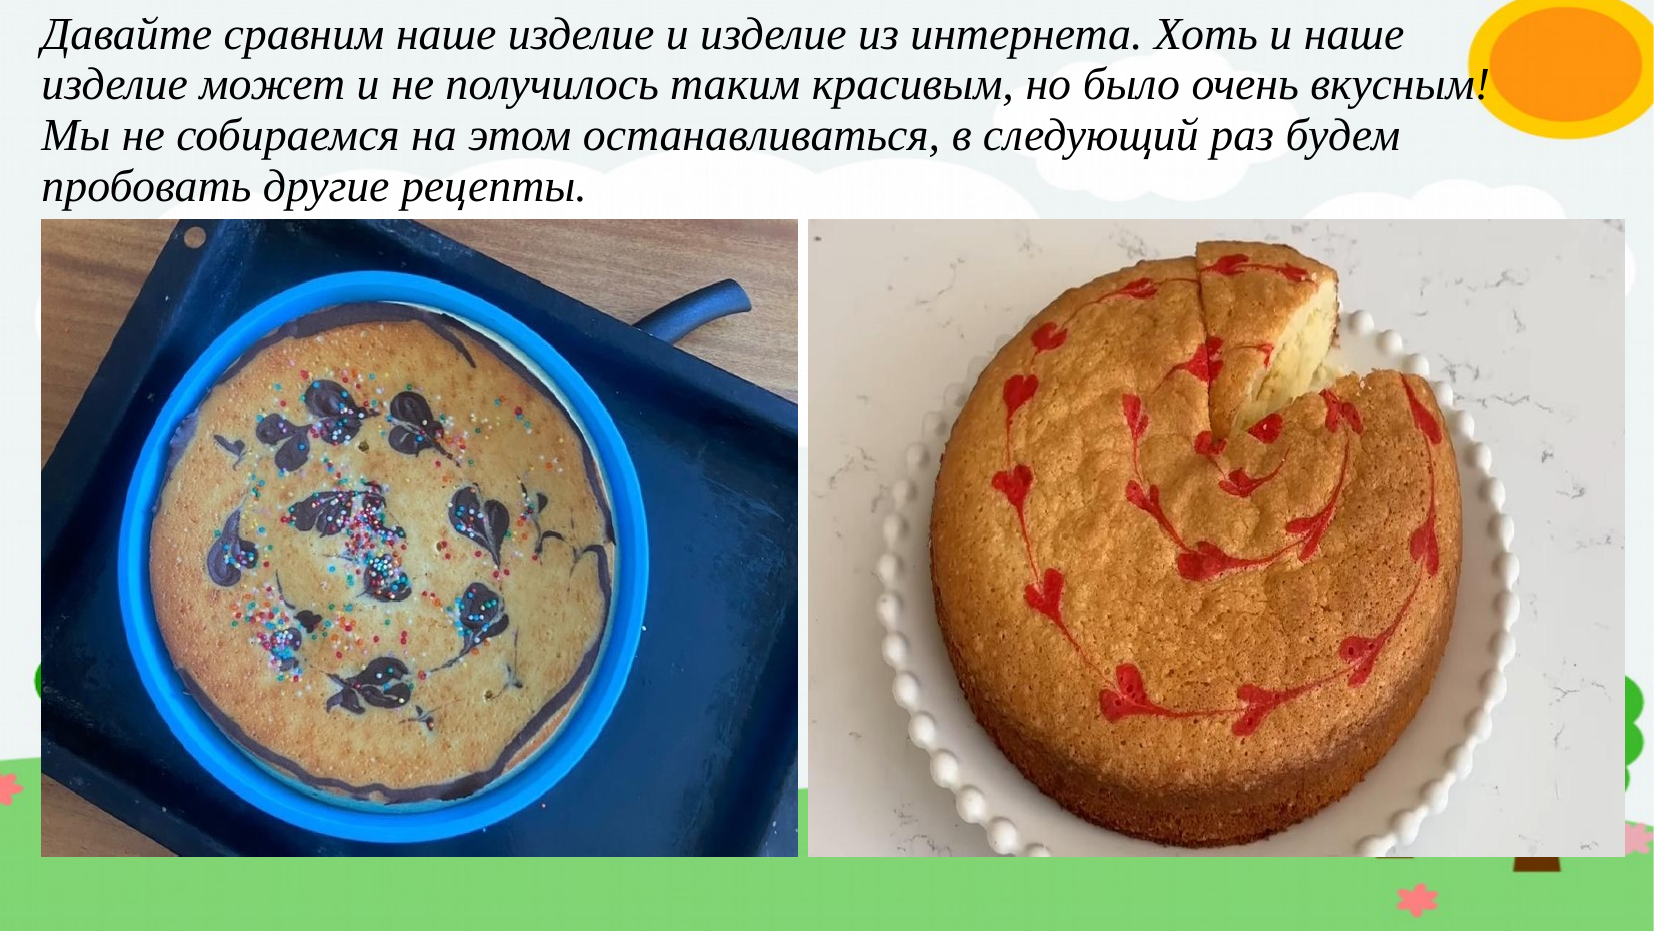

# Давайте сравним наше изделие и изделие из интернета. Хоть и наше изделие может и не получилось таким красивым, но было очень вкусным! Мы не собираемся на этом останавливаться, в следующий раз будем пробовать другие рецепты.